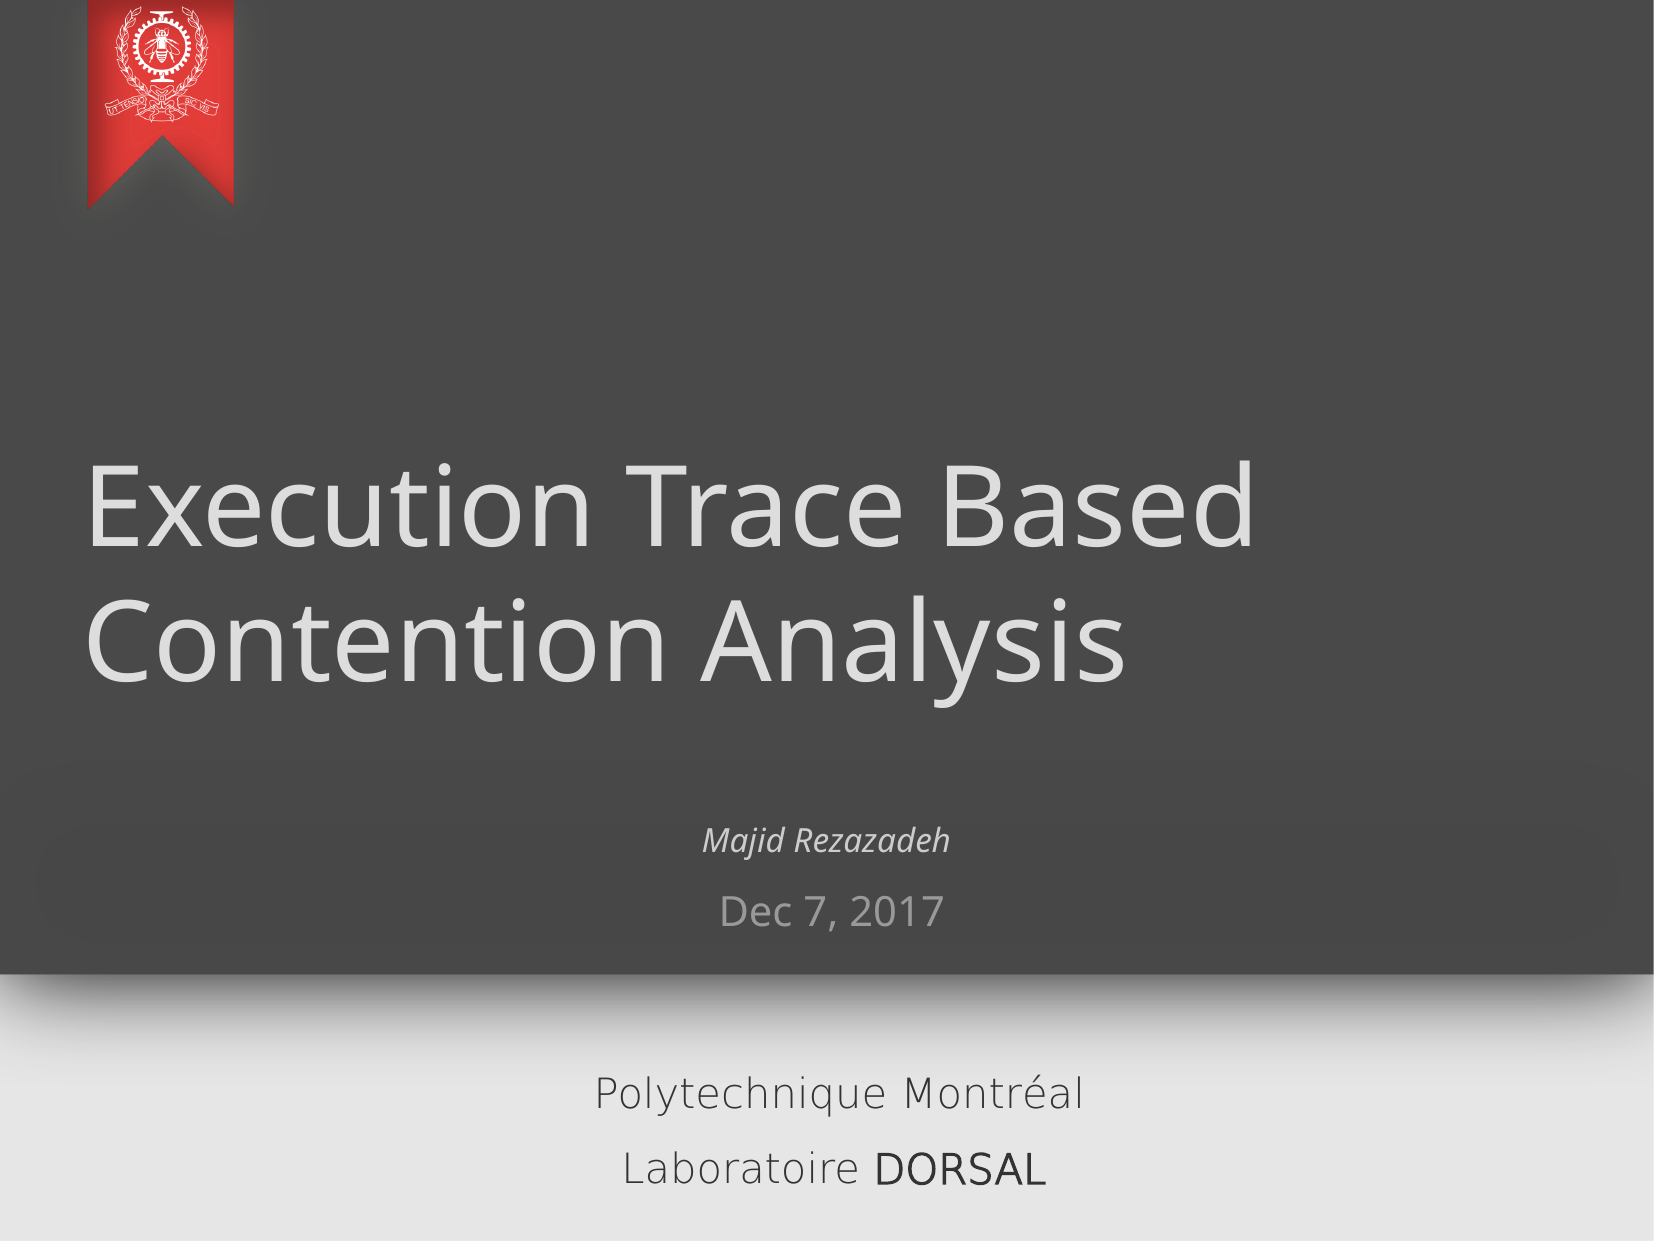

Execution Trace Based Contention Analysis
Majid Rezazadeh
 Dec 7, 2017
 Polytechnique Montréal
Laboratoire DORSAL